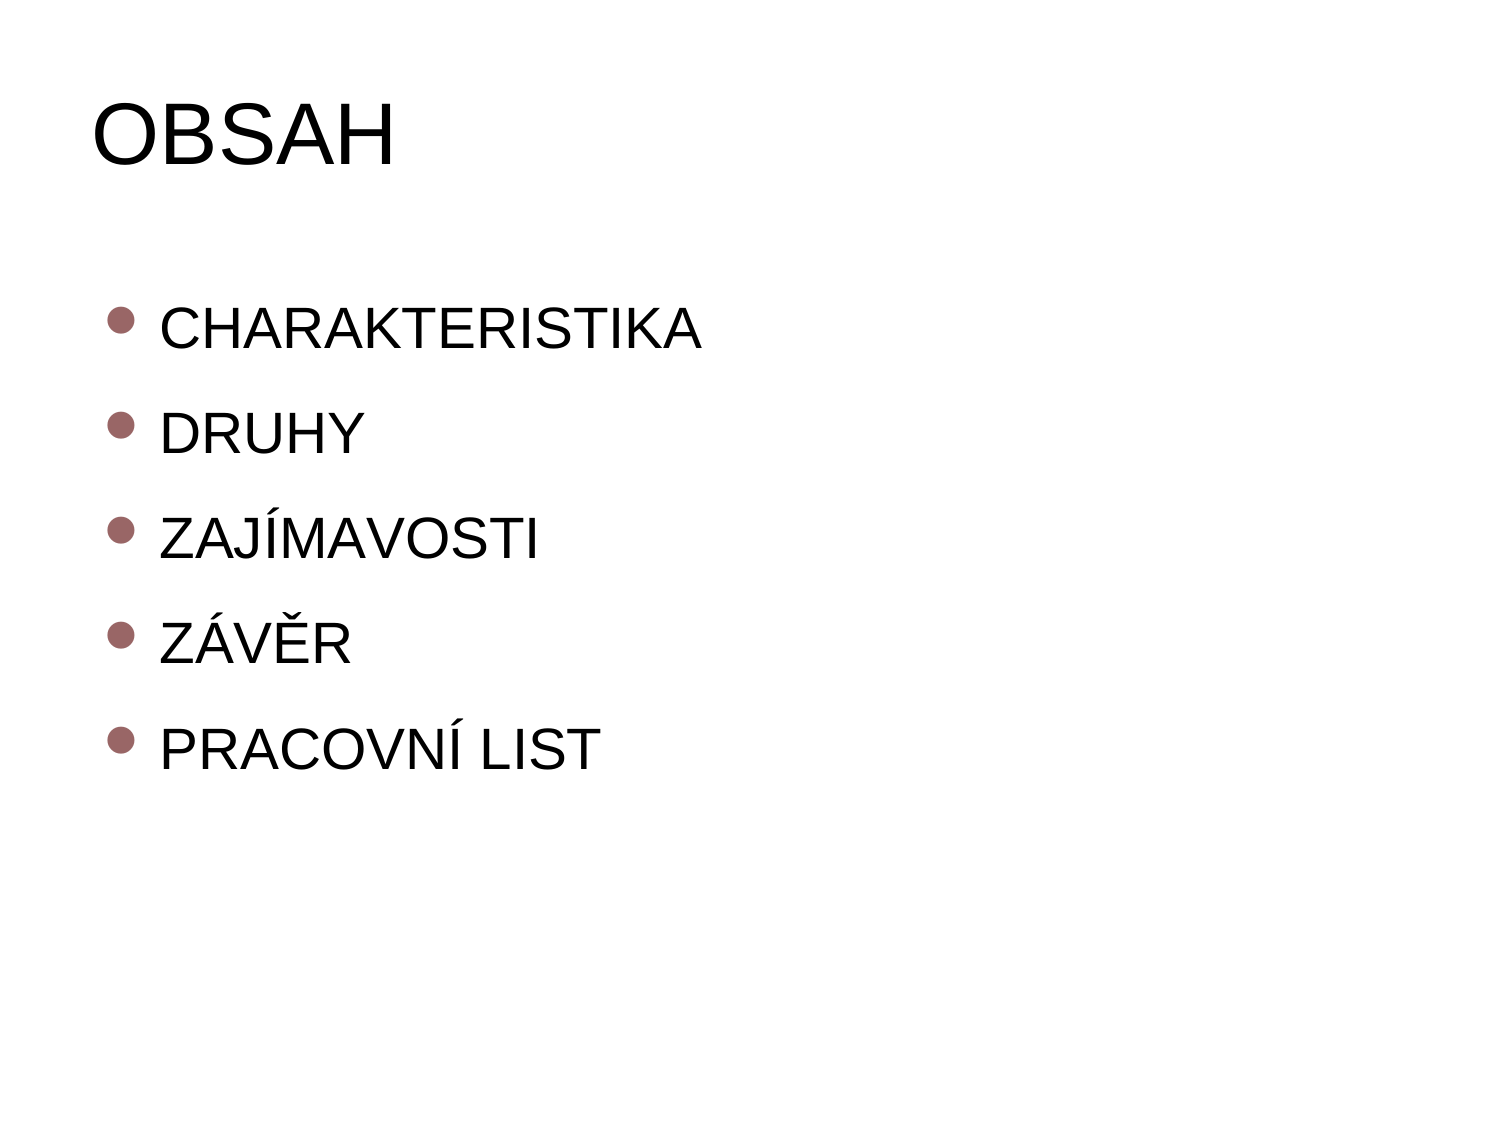

# OBSAH
CHARAKTERISTIKA
DRUHY
ZAJÍMAVOSTI
ZÁVĚR
PRACOVNÍ LIST